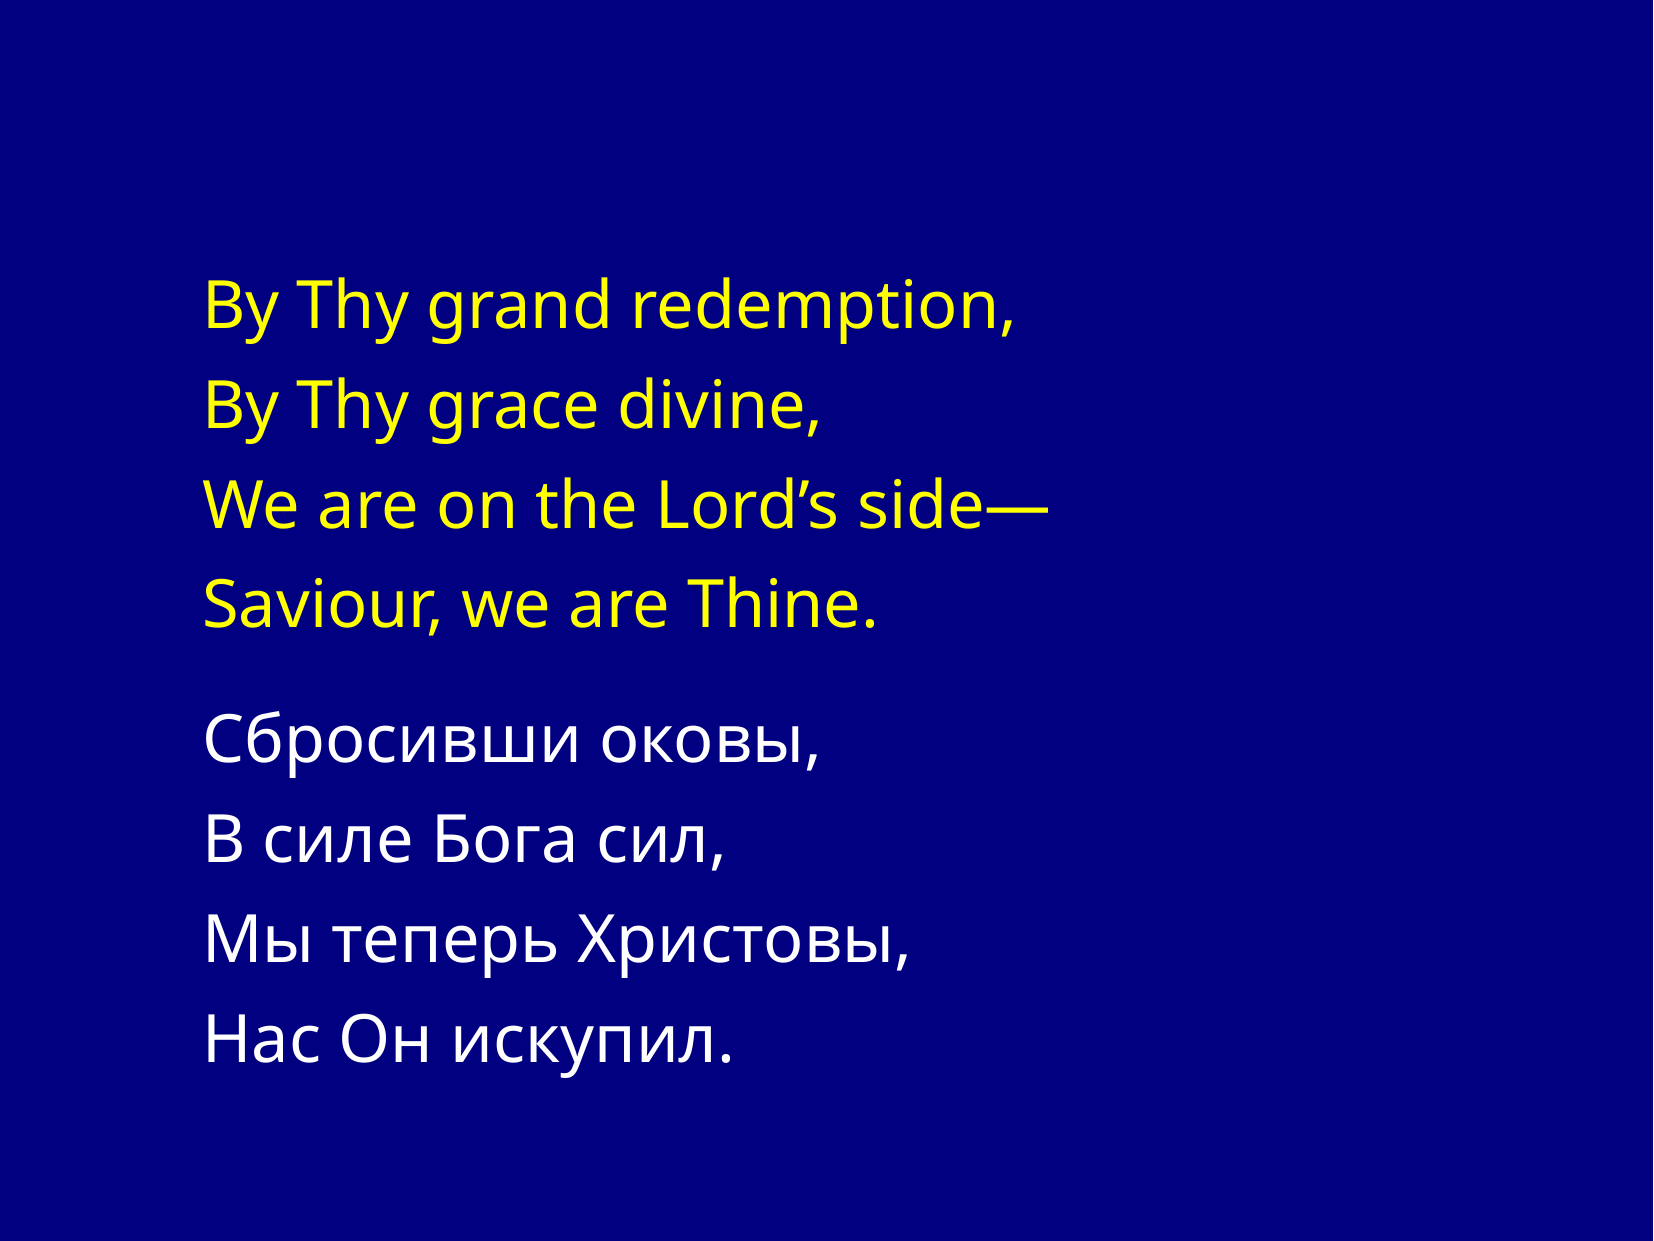

By Thy grand redemption,
	By Thy grace divine,
	We are on the Lord’s side—
	Saviour, we are Thine.
	Сбросивши оковы,
	В силе Бога сил,
	Мы теперь Христовы,
	Нас Он искупил.